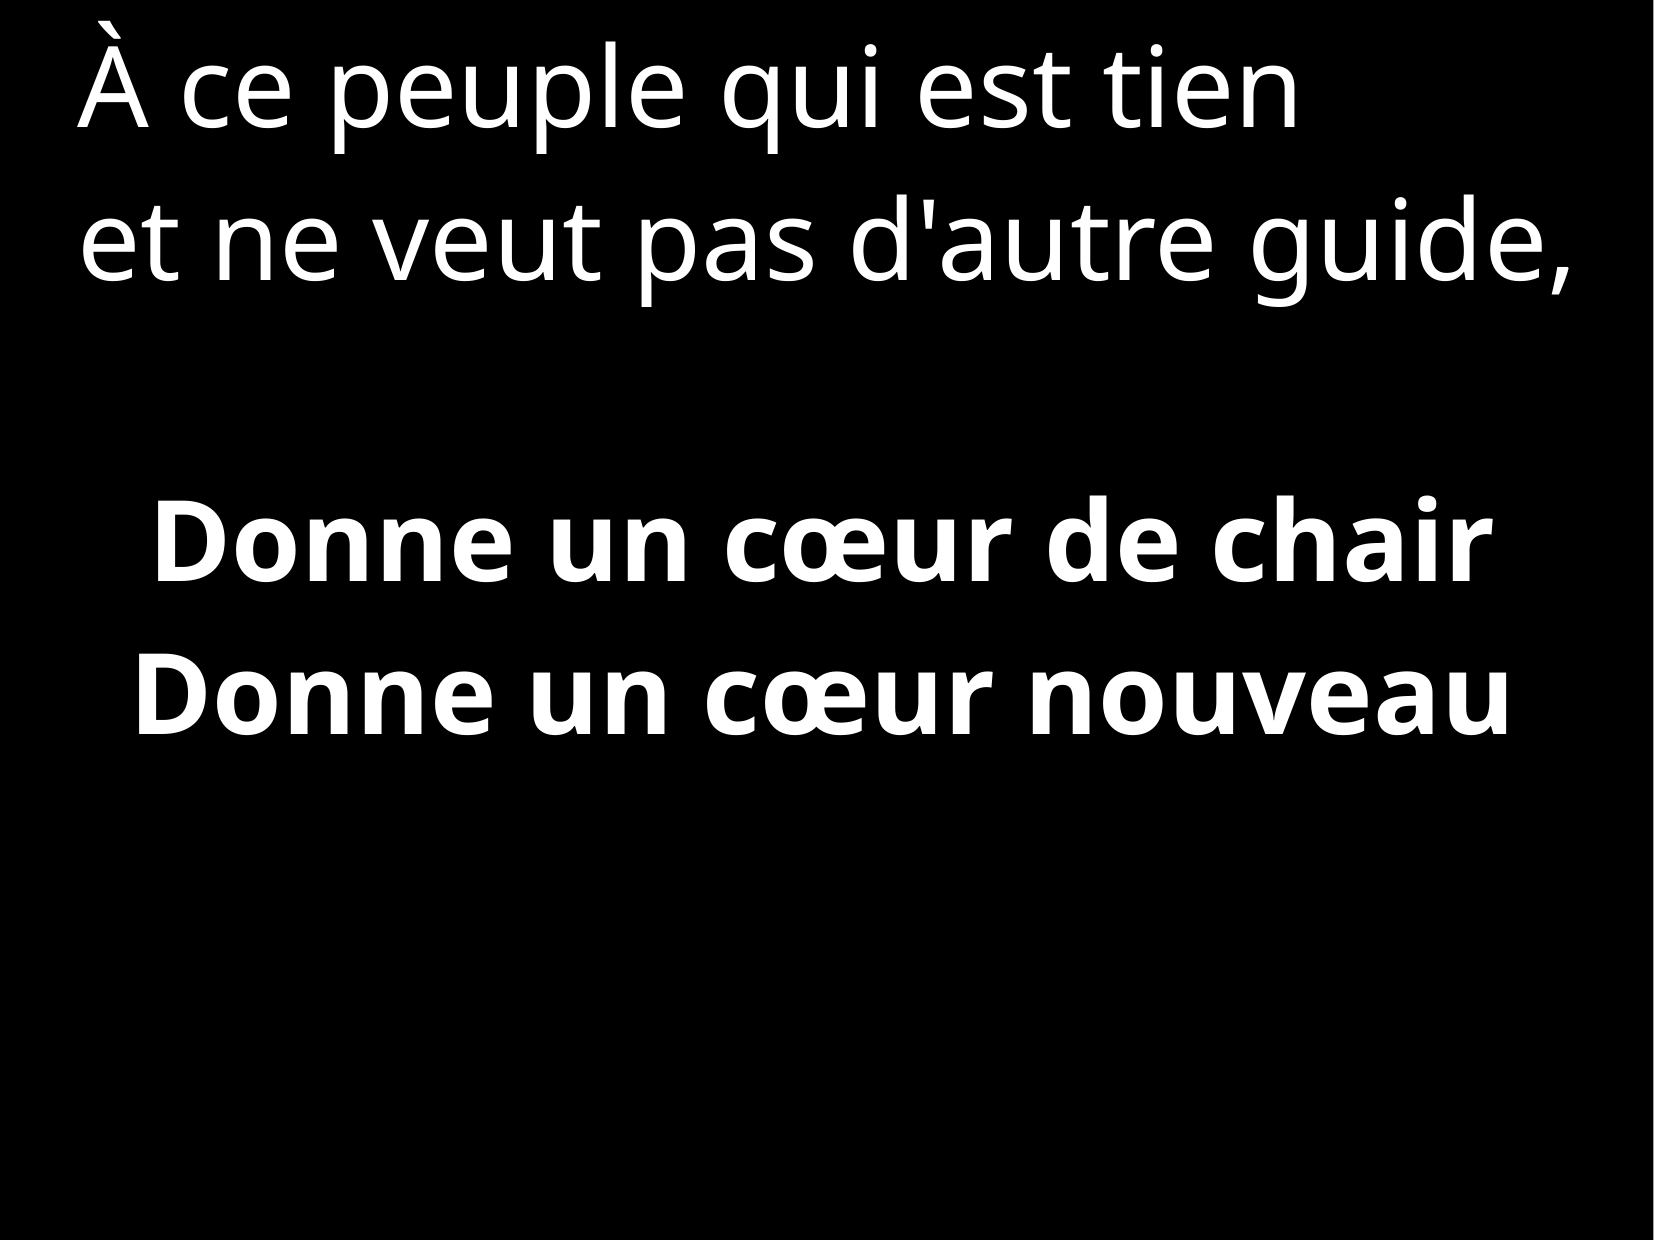

À ce peuple qui est tien
et ne veut pas d'autre guide,
Donne un cœur de chair
Donne un cœur nouveau